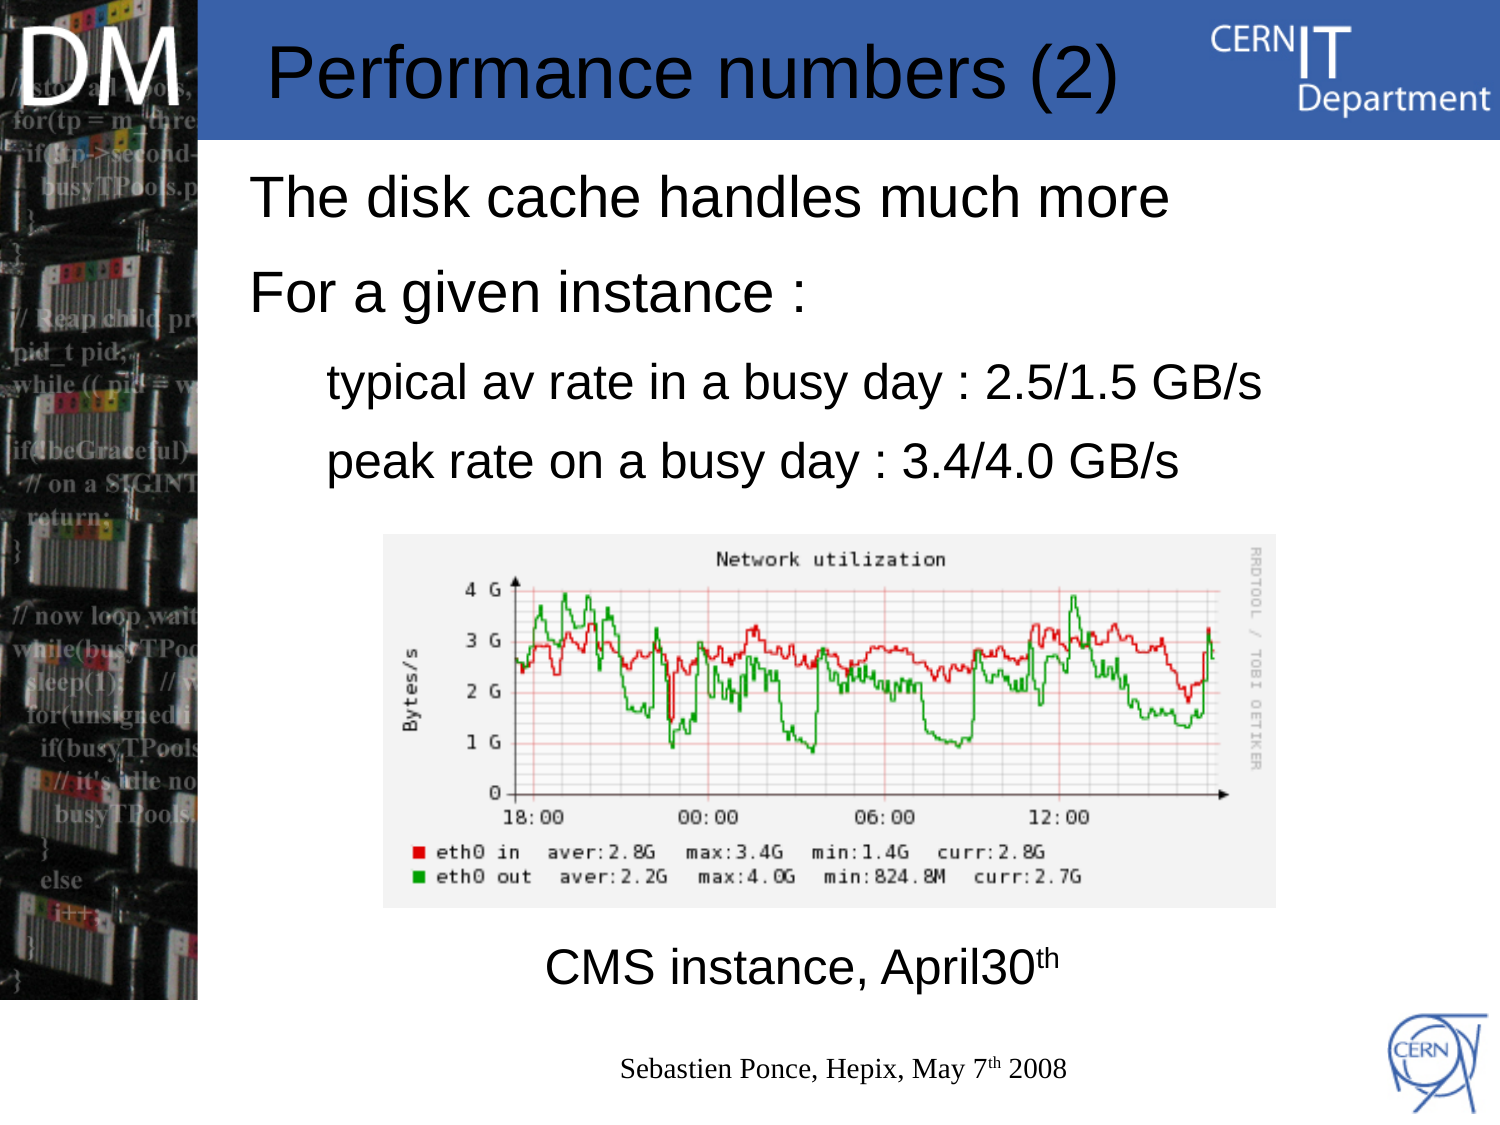

# Performance numbers (2)
The disk cache handles much more
For a given instance :
typical av rate in a busy day : 2.5/1.5 GB/s
peak rate on a busy day : 3.4/4.0 GB/s
CMS instance, April30th